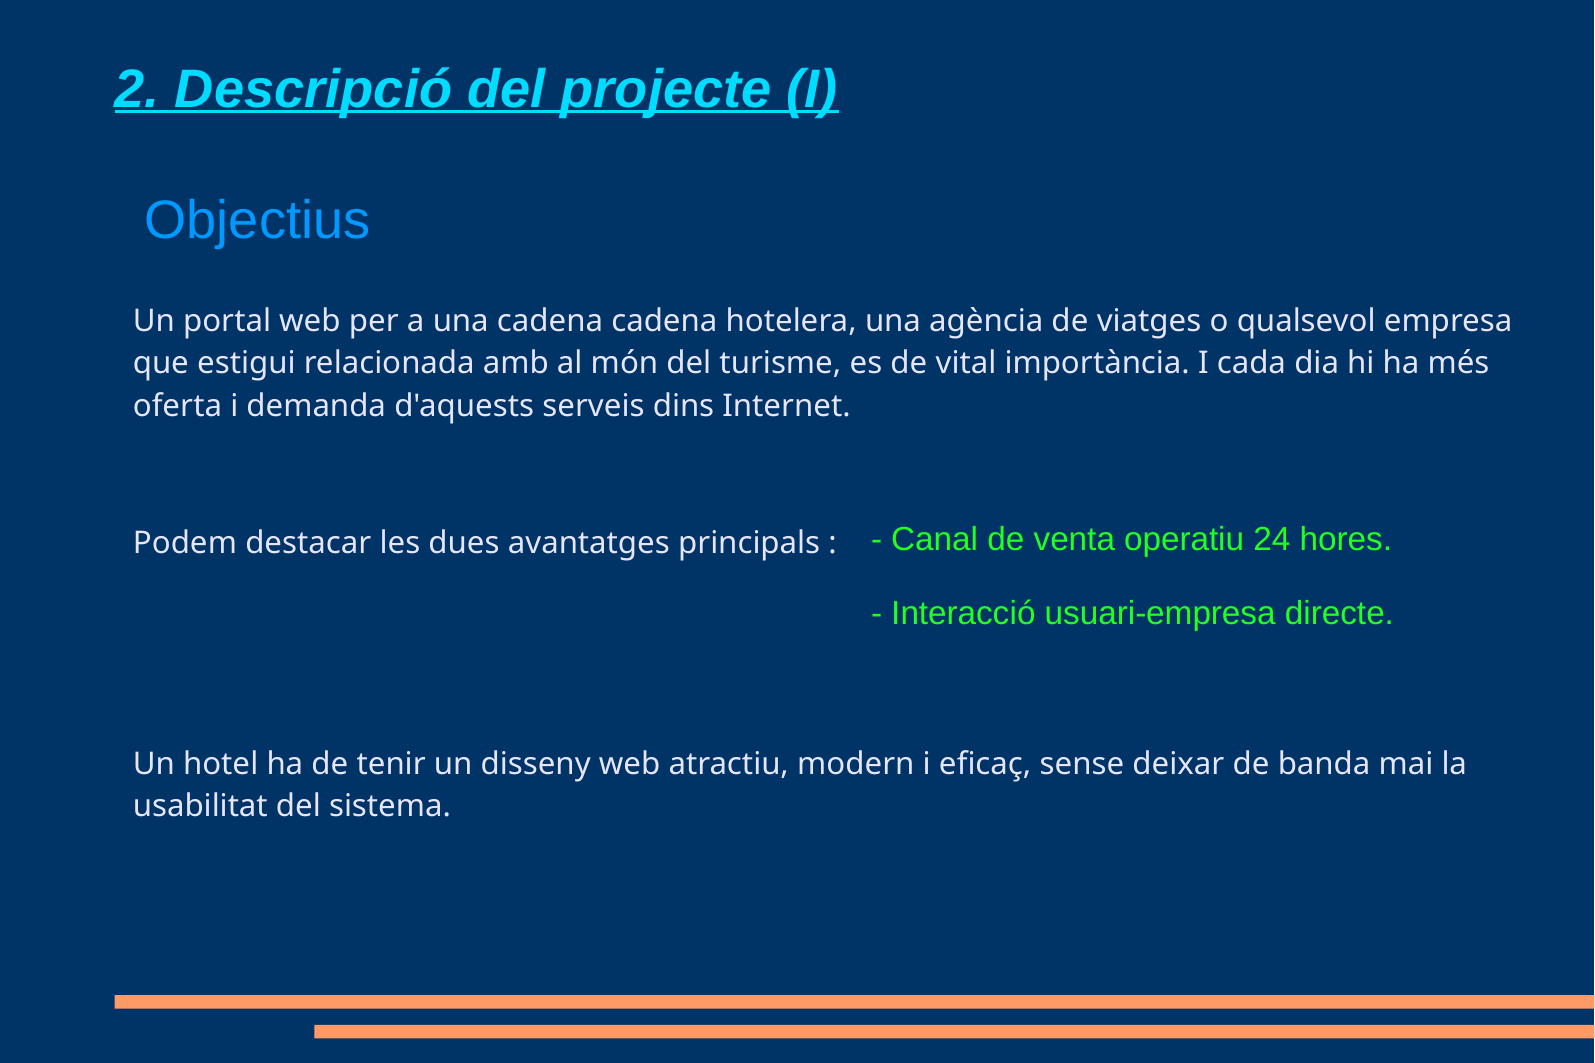

# 2. Descripció del projecte (I)
Objectius
Un portal web per a una cadena cadena hotelera, una agència de viatges o qualsevol empresa que estigui relacionada amb al món del turisme, es de vital importància. I cada dia hi ha més oferta i demanda d'aquests serveis dins Internet.
Podem destacar les dues avantatges principals :
- Canal de venta operatiu 24 hores.
- Interacció usuari-empresa directe.
Un hotel ha de tenir un disseny web atractiu, modern i eficaç, sense deixar de banda mai la usabilitat del sistema.